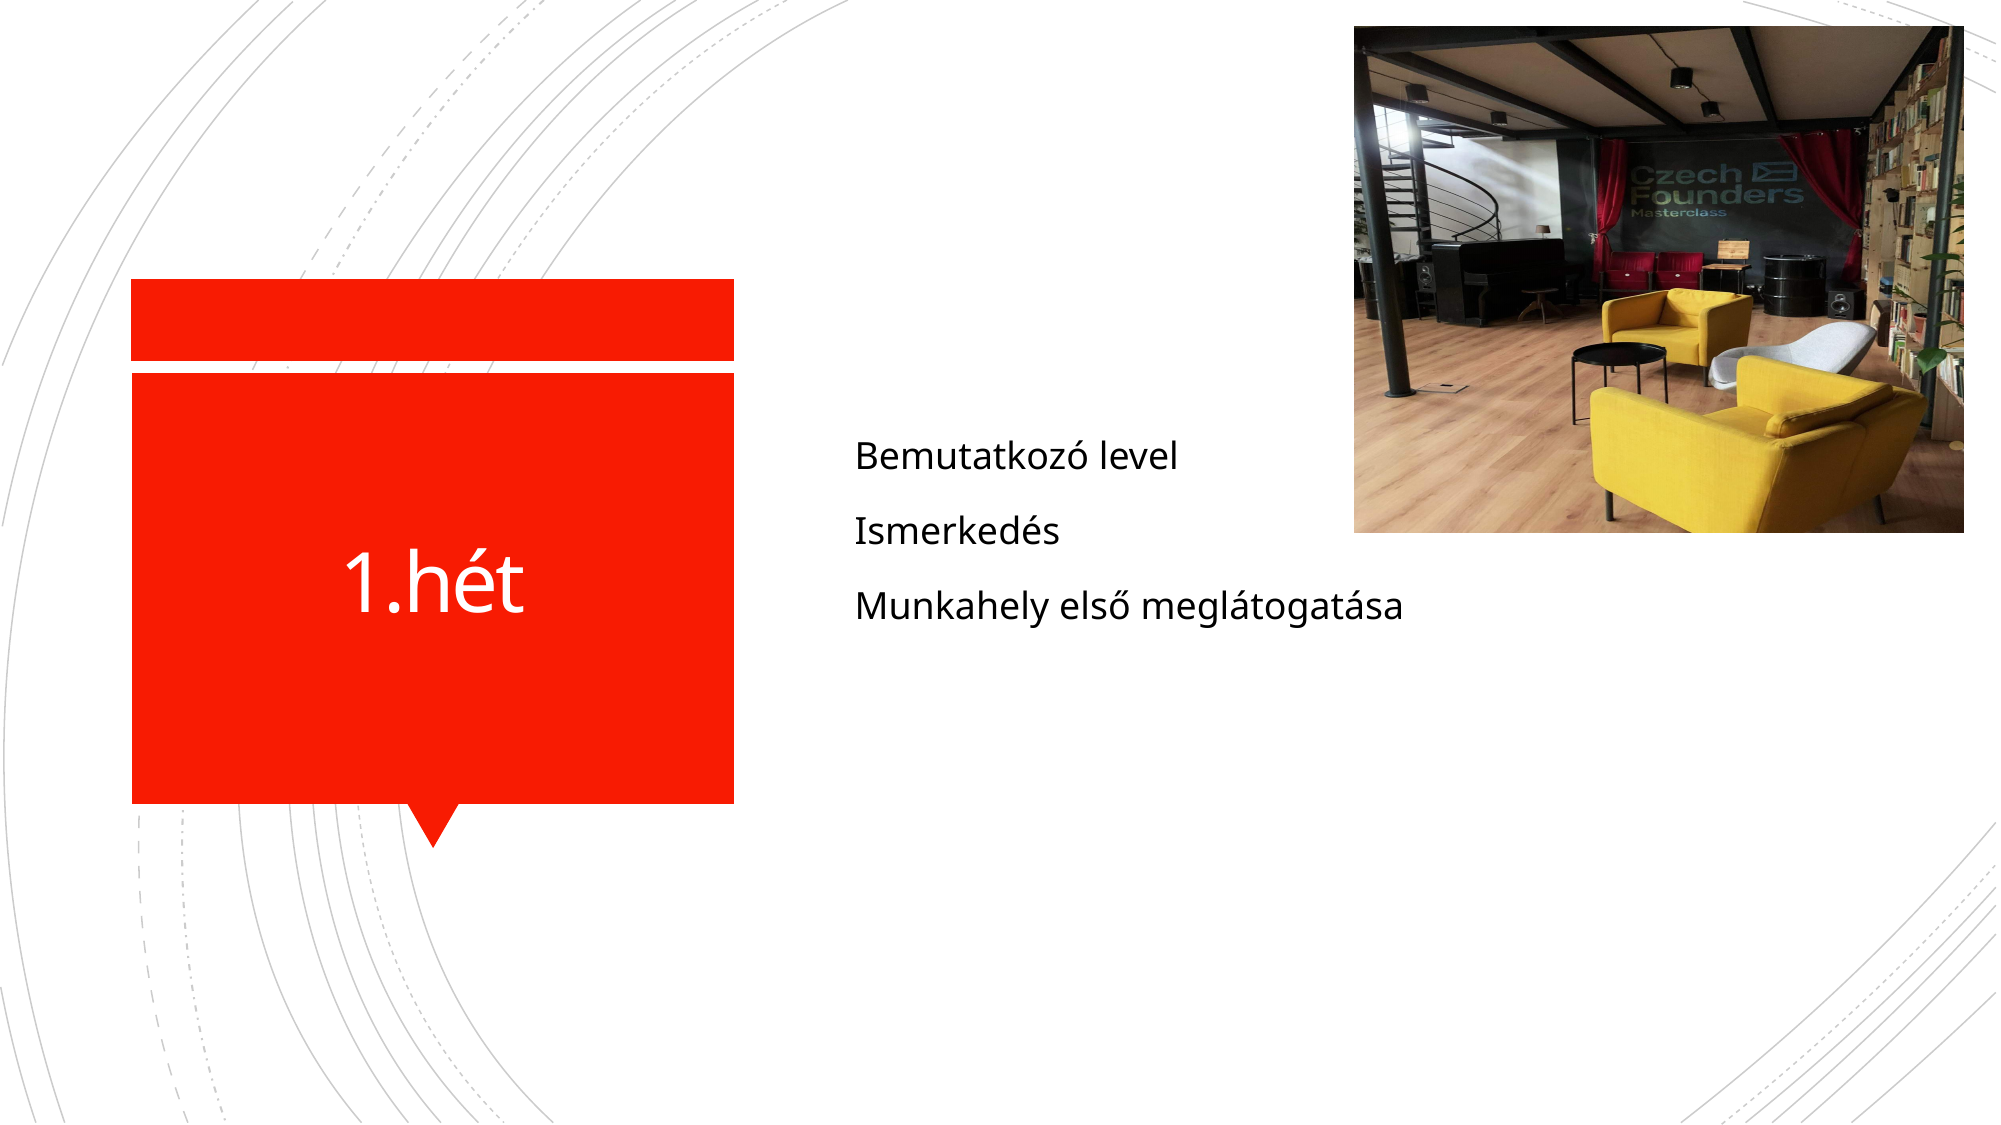

Bemutatkozó level
Ismerkedés
Munkahely első meglátogatása
# 1.hét